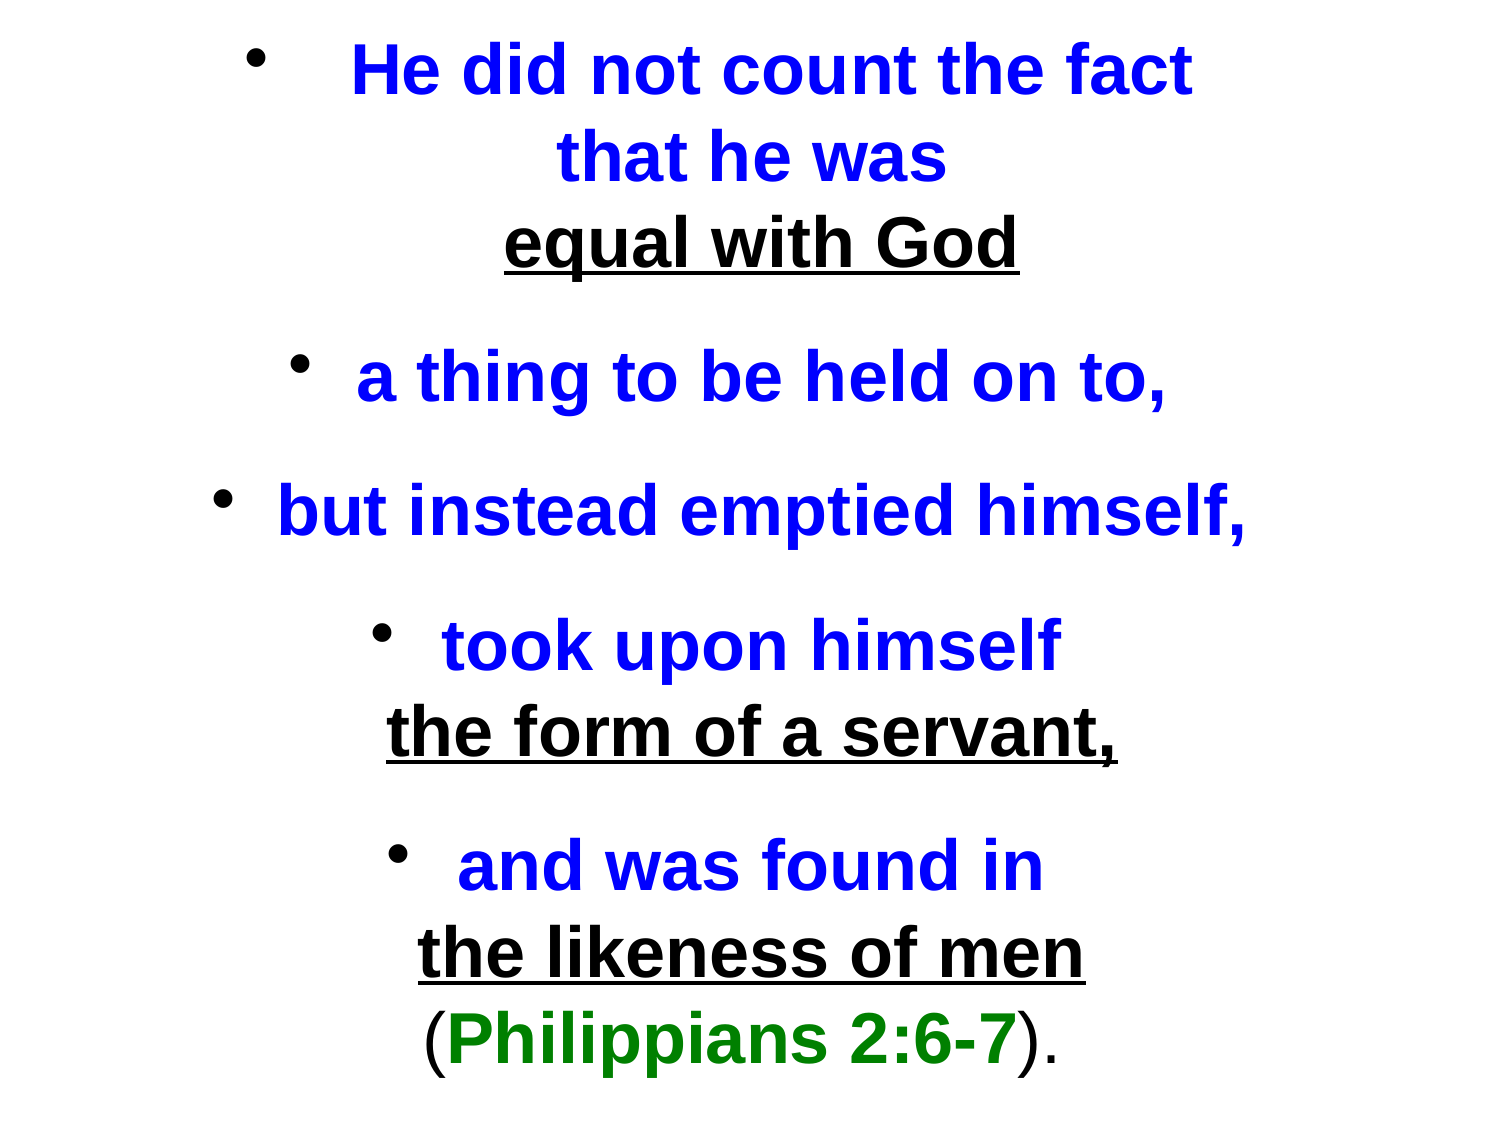

# He did not count the fact that he was equal with God
a thing to be held on to,
but instead emptied himself,
took upon himself
the form of a servant,
and was found in
the likeness of men
(Philippians 2:6-7).